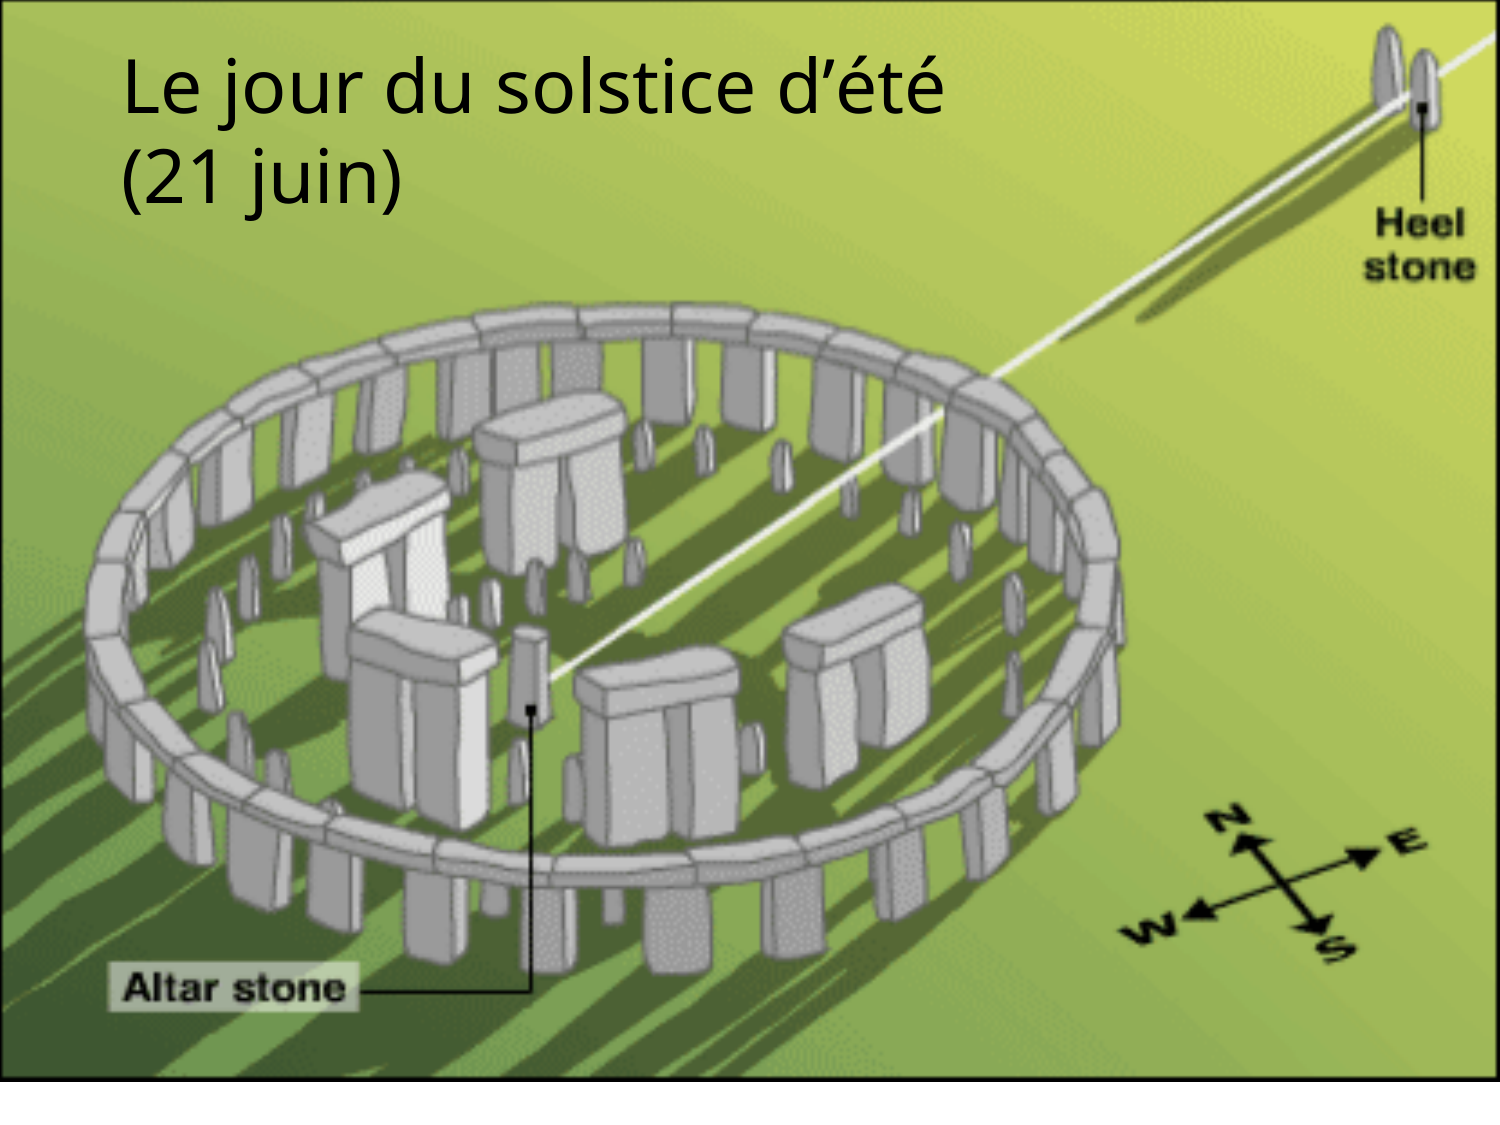

Le jour du solstice d’été
(21 juin)